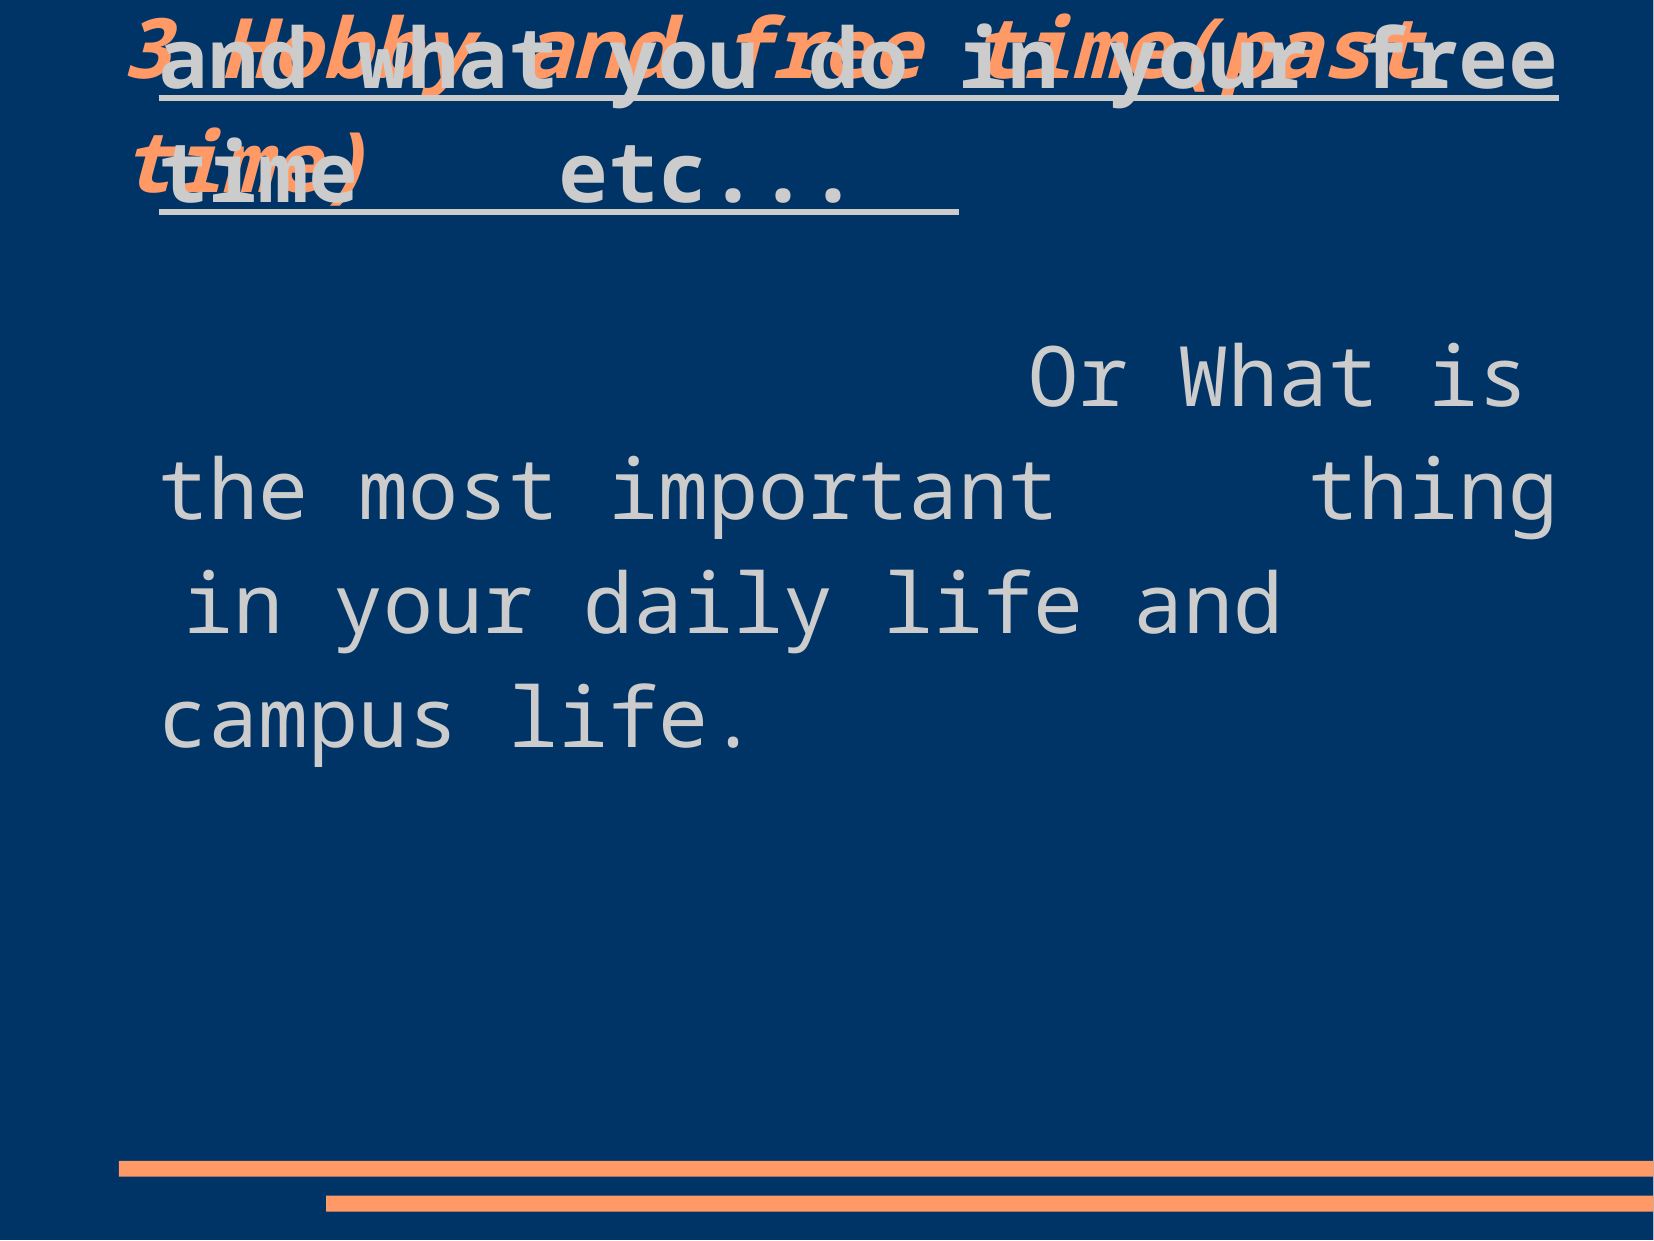

Let's talk about own hobby and what you do in your free time etc... Or What is the most important thing in your daily life and campus life.
# 3 Hobby and free time(past time)